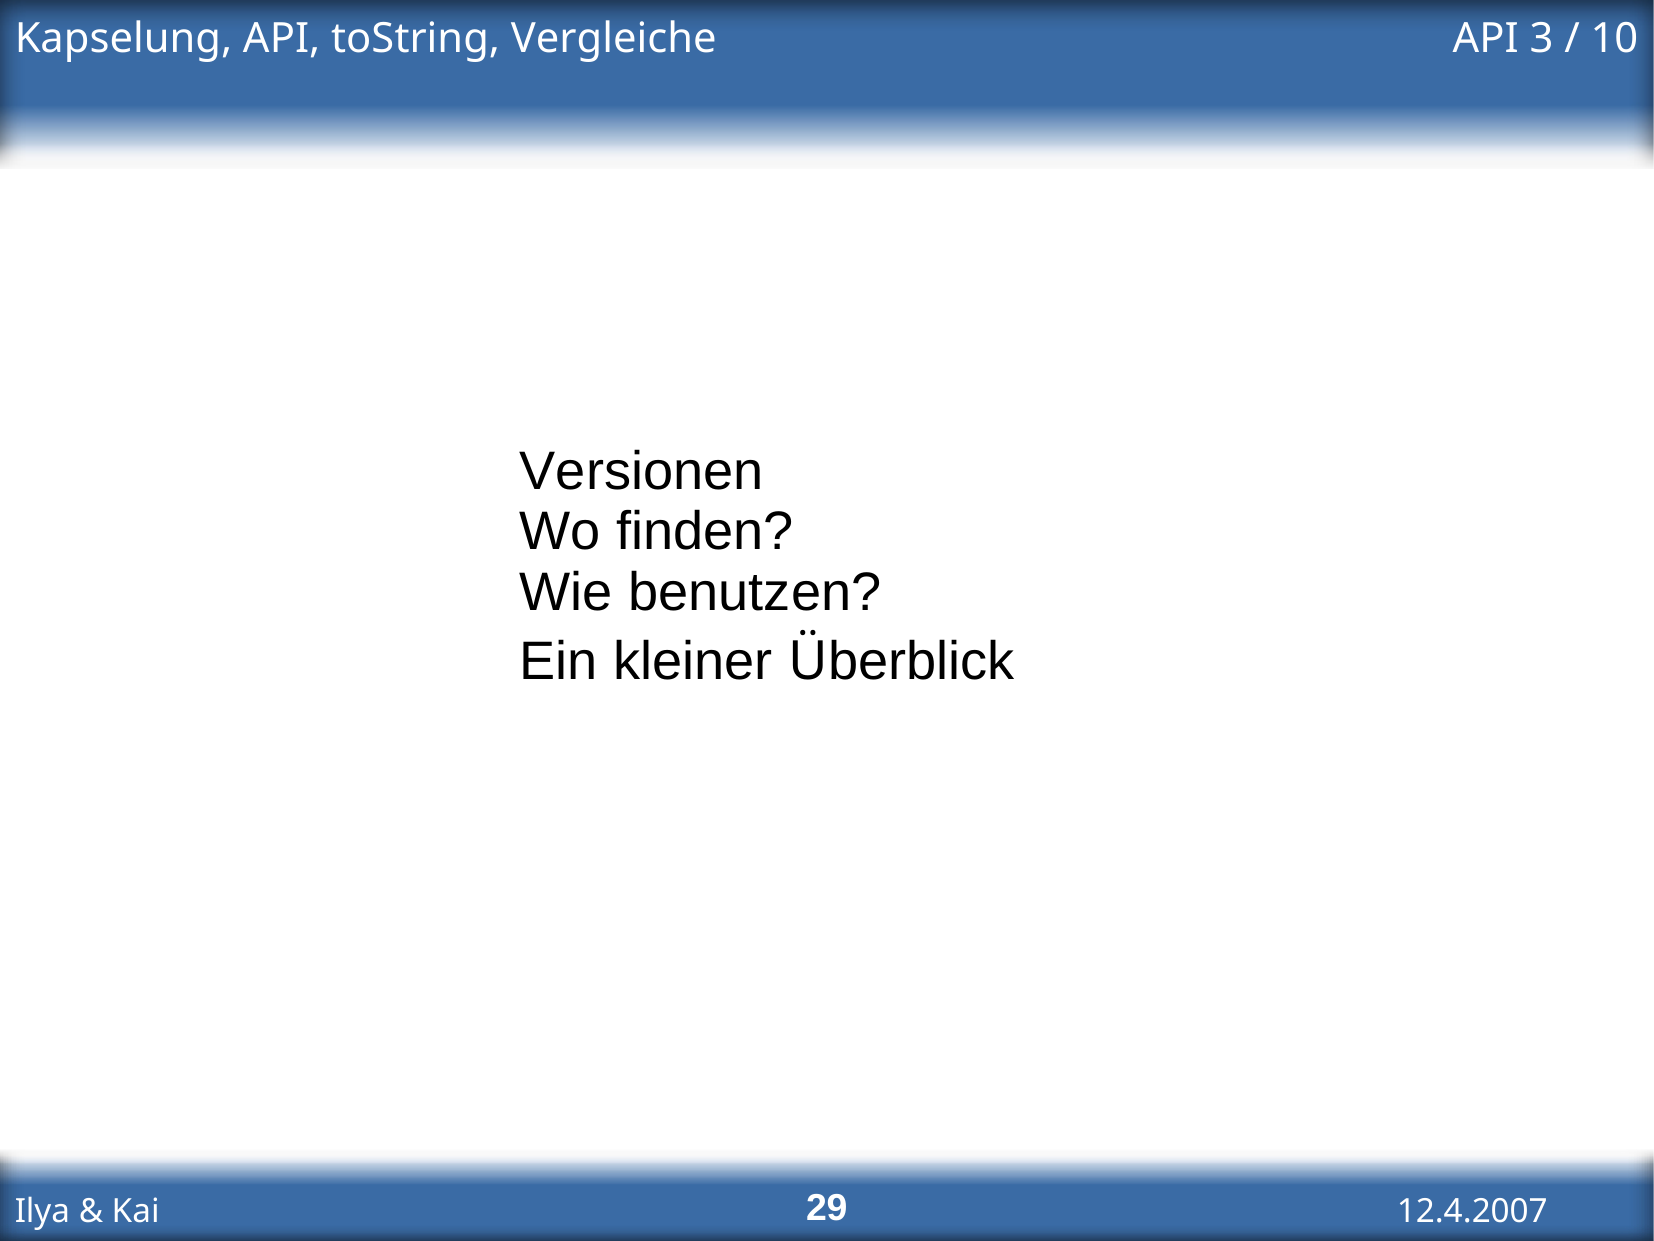

API 3 / 10
 Versionen
 Wo finden?
 Wie benutzen?
 Ein kleiner Überblick
29